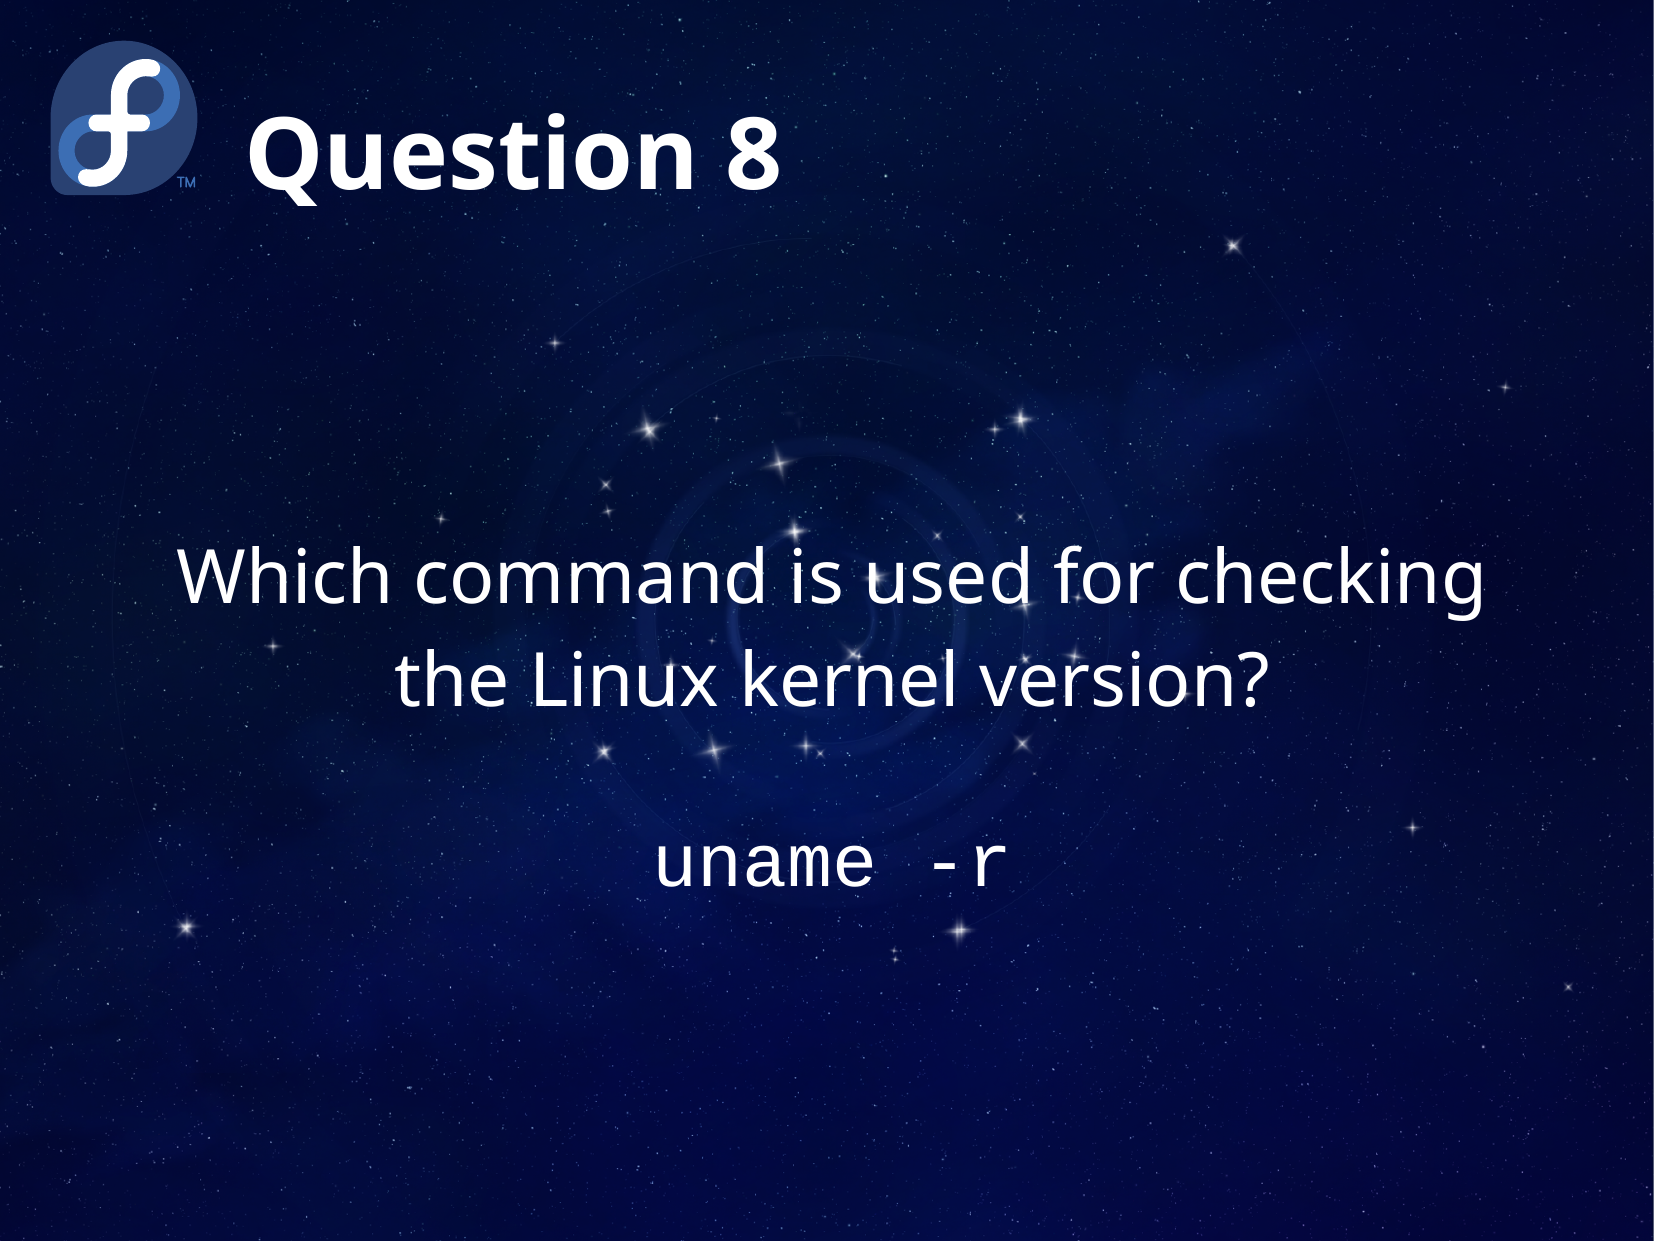

Question 8
Which command is used for checking the Linux kernel version?
uname -r